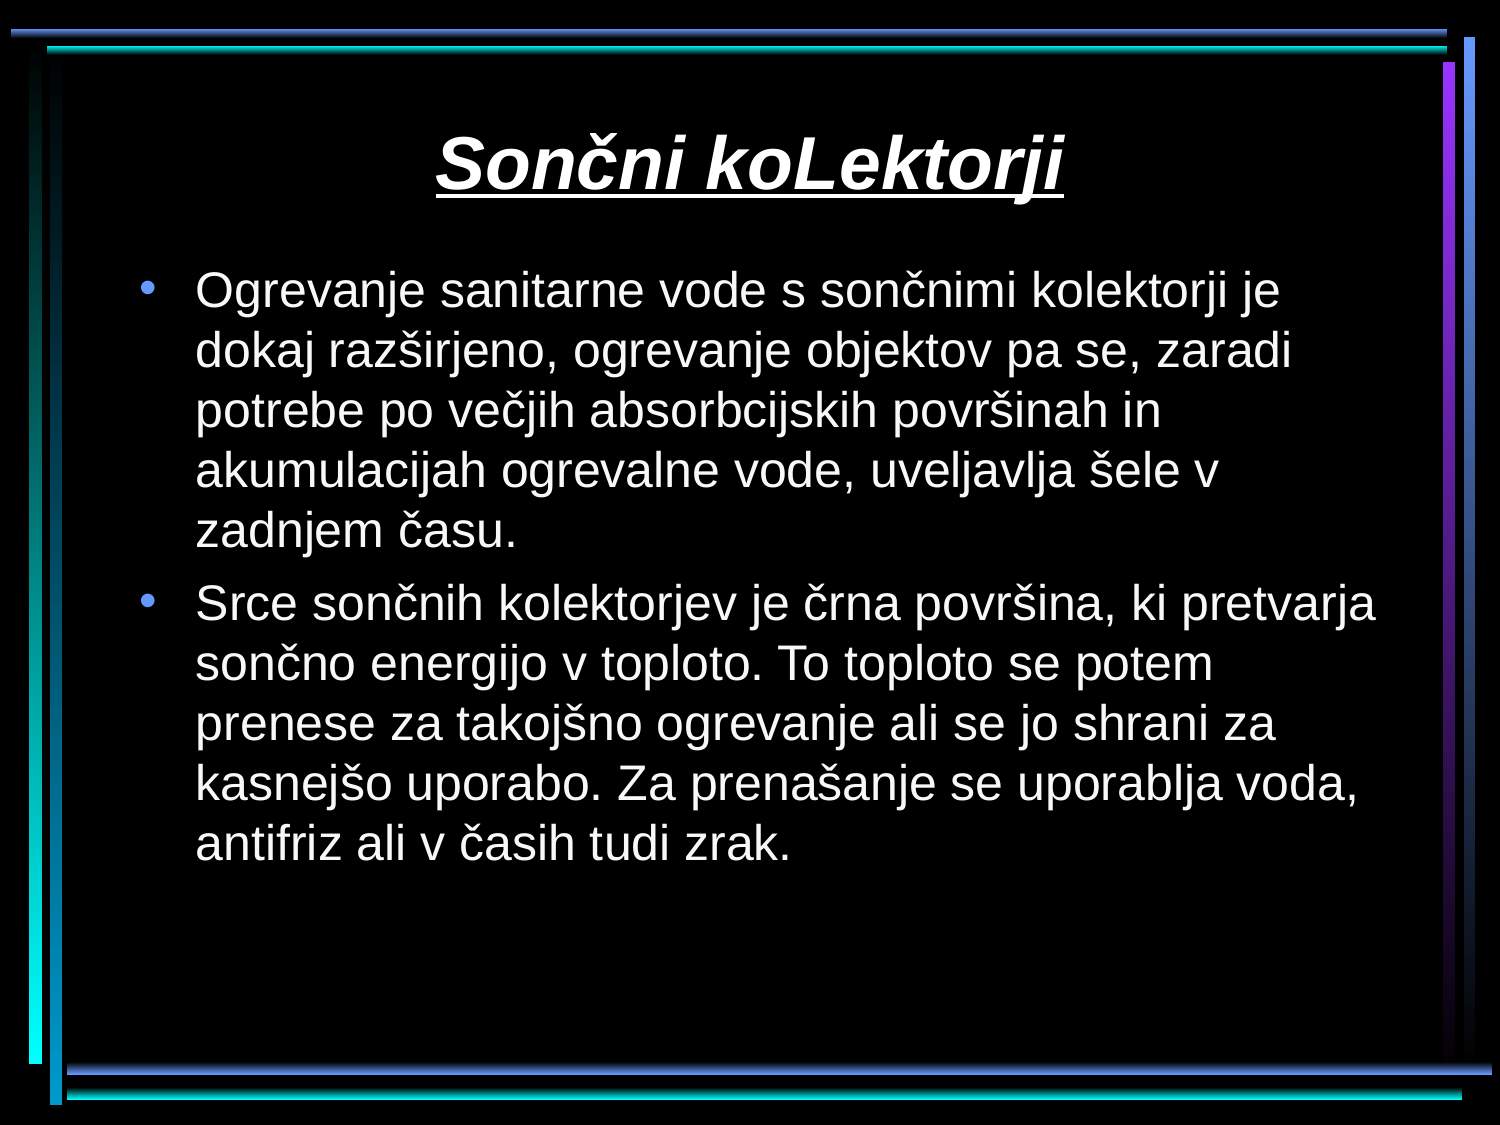

# Sončni koLektorji
Ogrevanje sanitarne vode s sončnimi kolektorji je dokaj razširjeno, ogrevanje objektov pa se, zaradi potrebe po večjih absorbcijskih površinah in akumulacijah ogrevalne vode, uveljavlja šele v zadnjem času.
Srce sončnih kolektorjev je črna površina, ki pretvarja sončno energijo v toploto. To toploto se potem prenese za takojšno ogrevanje ali se jo shrani za kasnejšo uporabo. Za prenašanje se uporablja voda, antifriz ali v časih tudi zrak.